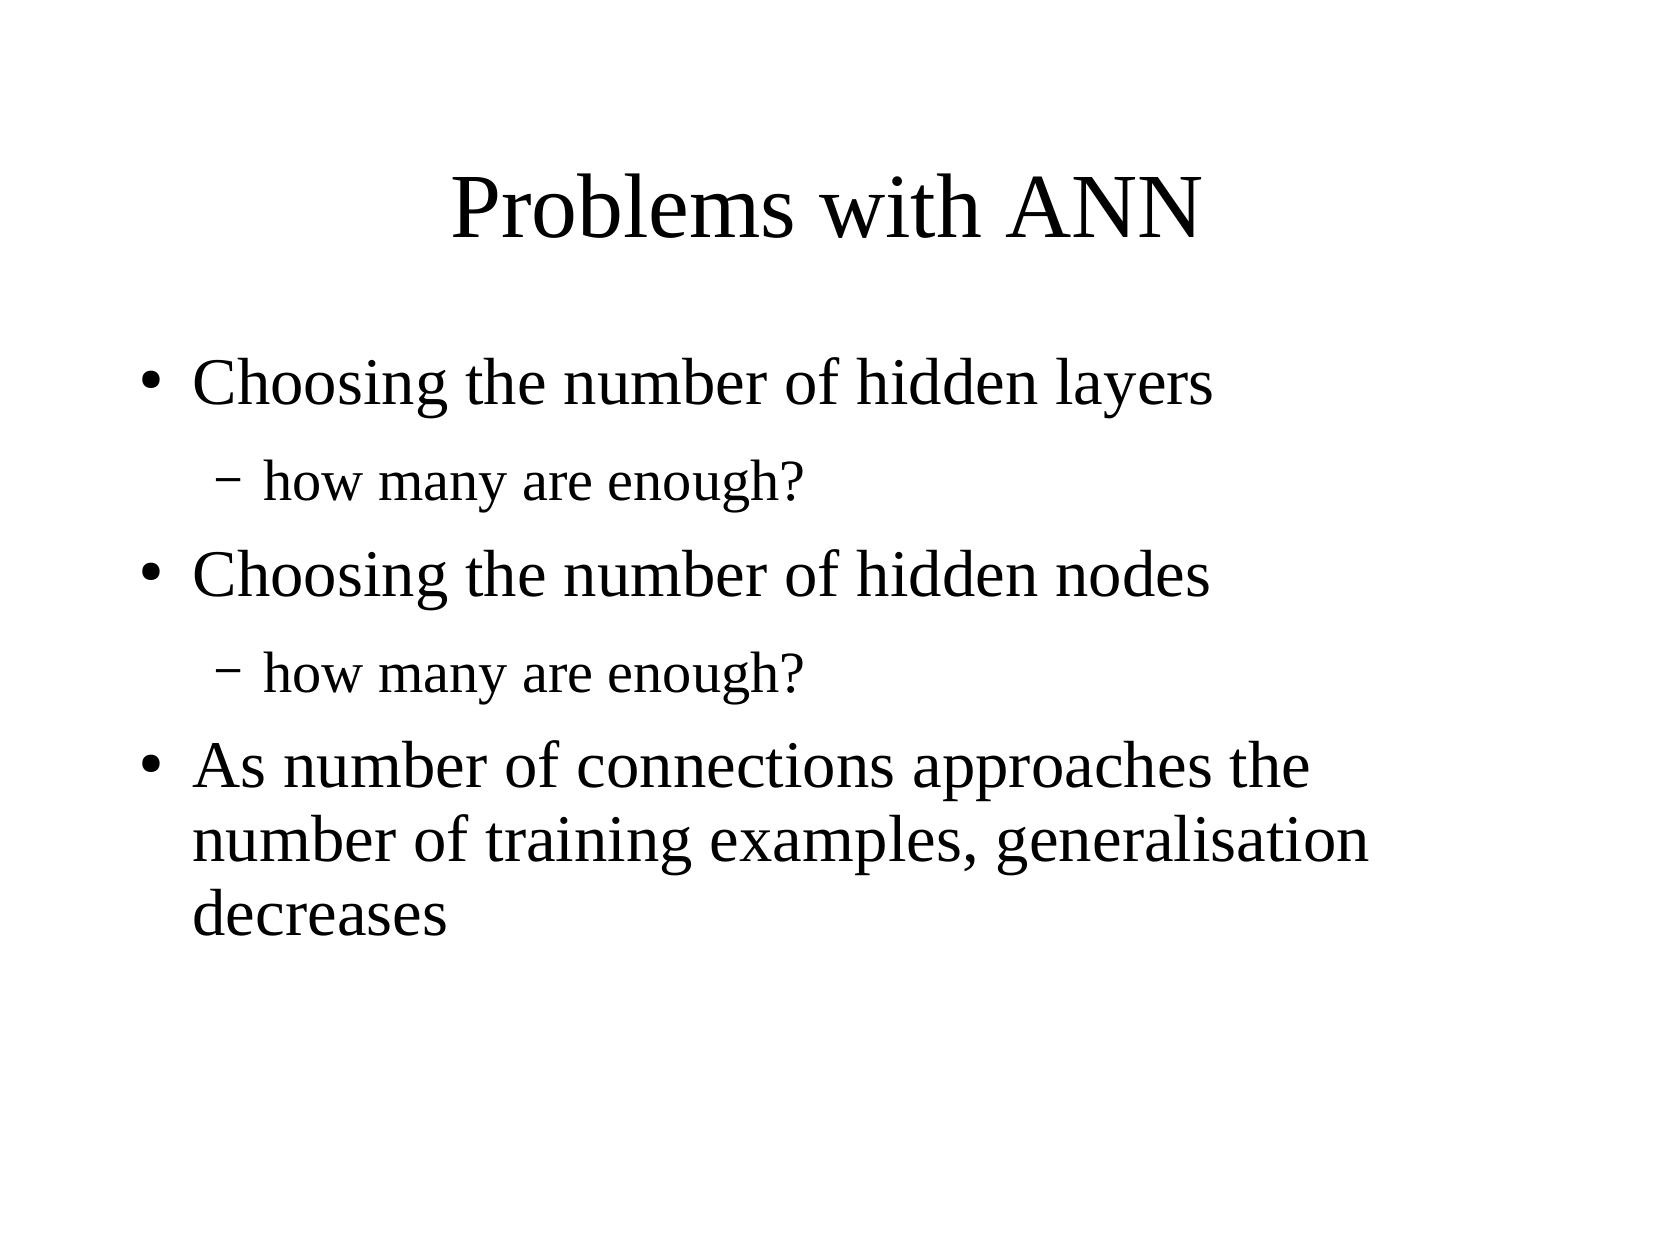

# Problems with ANN
Choosing the number of hidden layers
how many are enough?
Choosing the number of hidden nodes
how many are enough?
As number of connections approaches the number of training examples, generalisation decreases